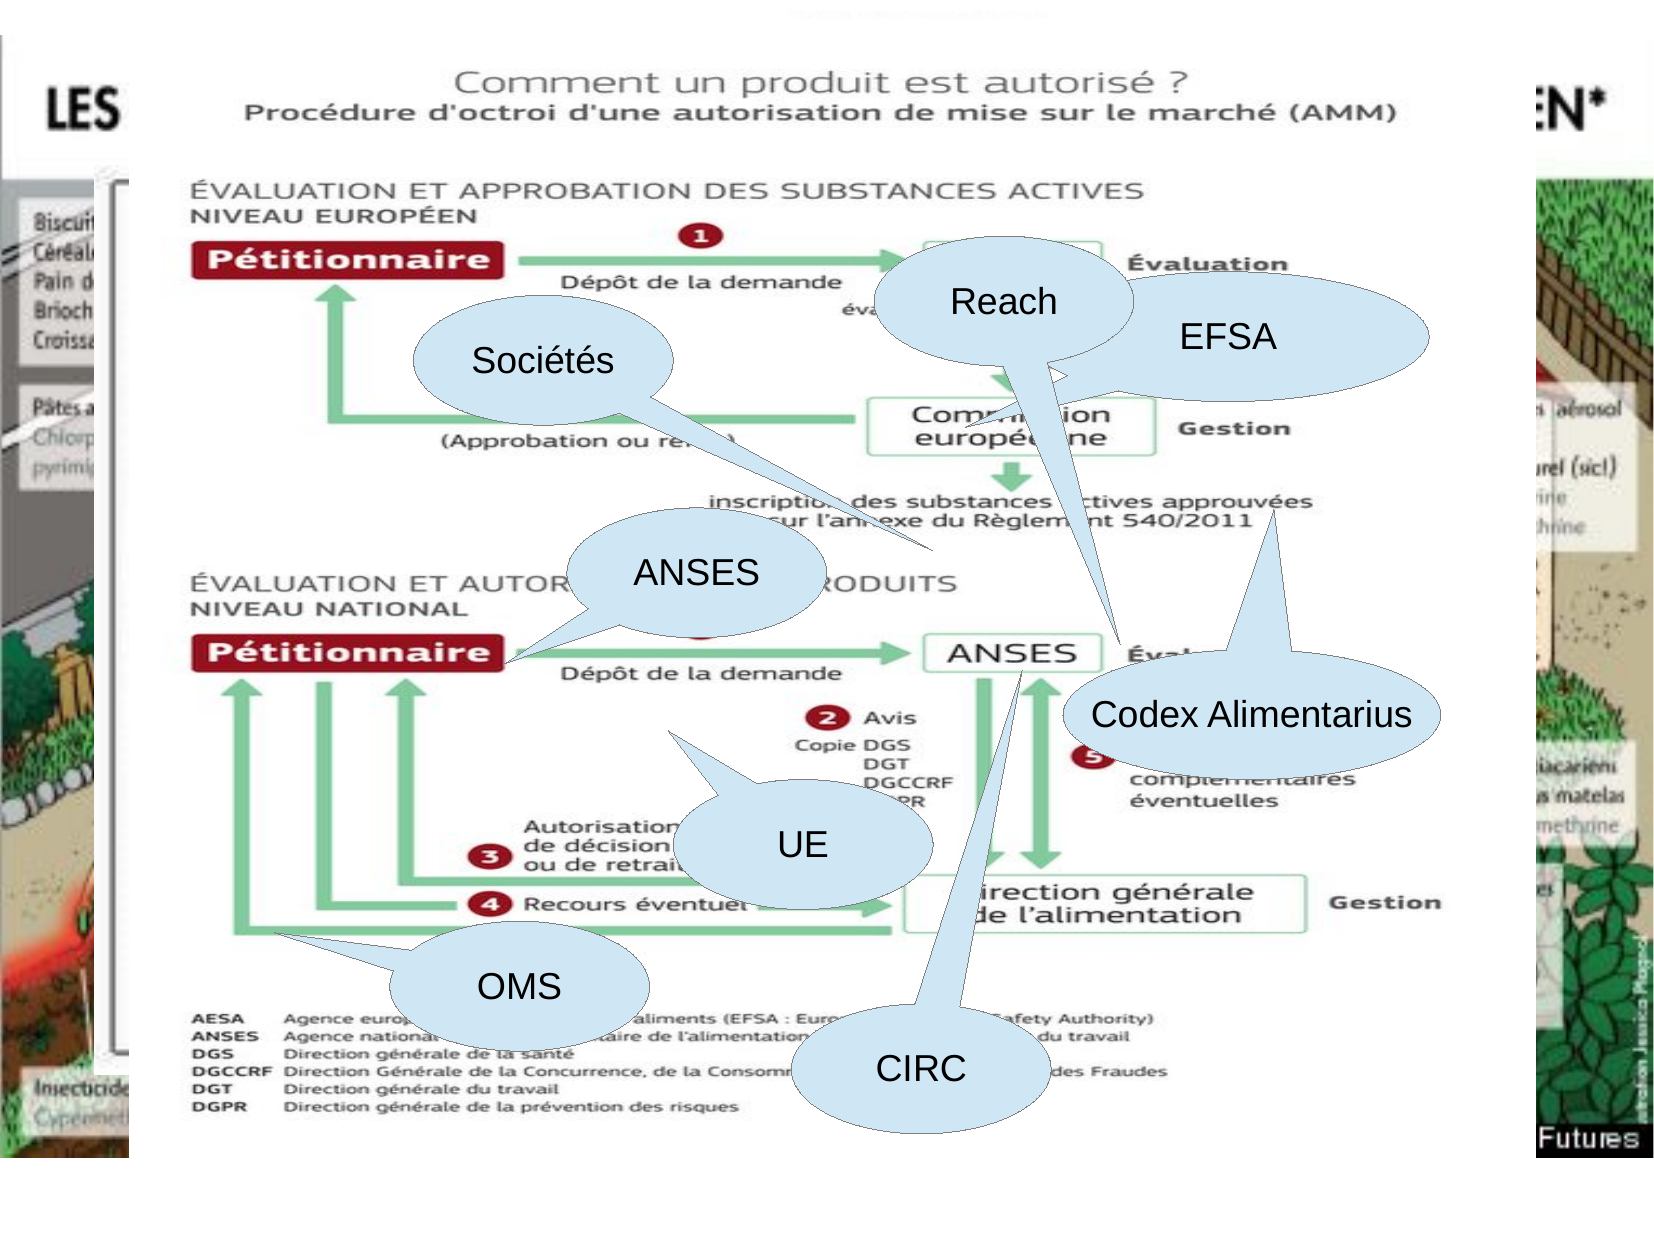

Reach
EFSA
Sociétés
ANSES
Codex Alimentarius
UE
OMS
CIRC